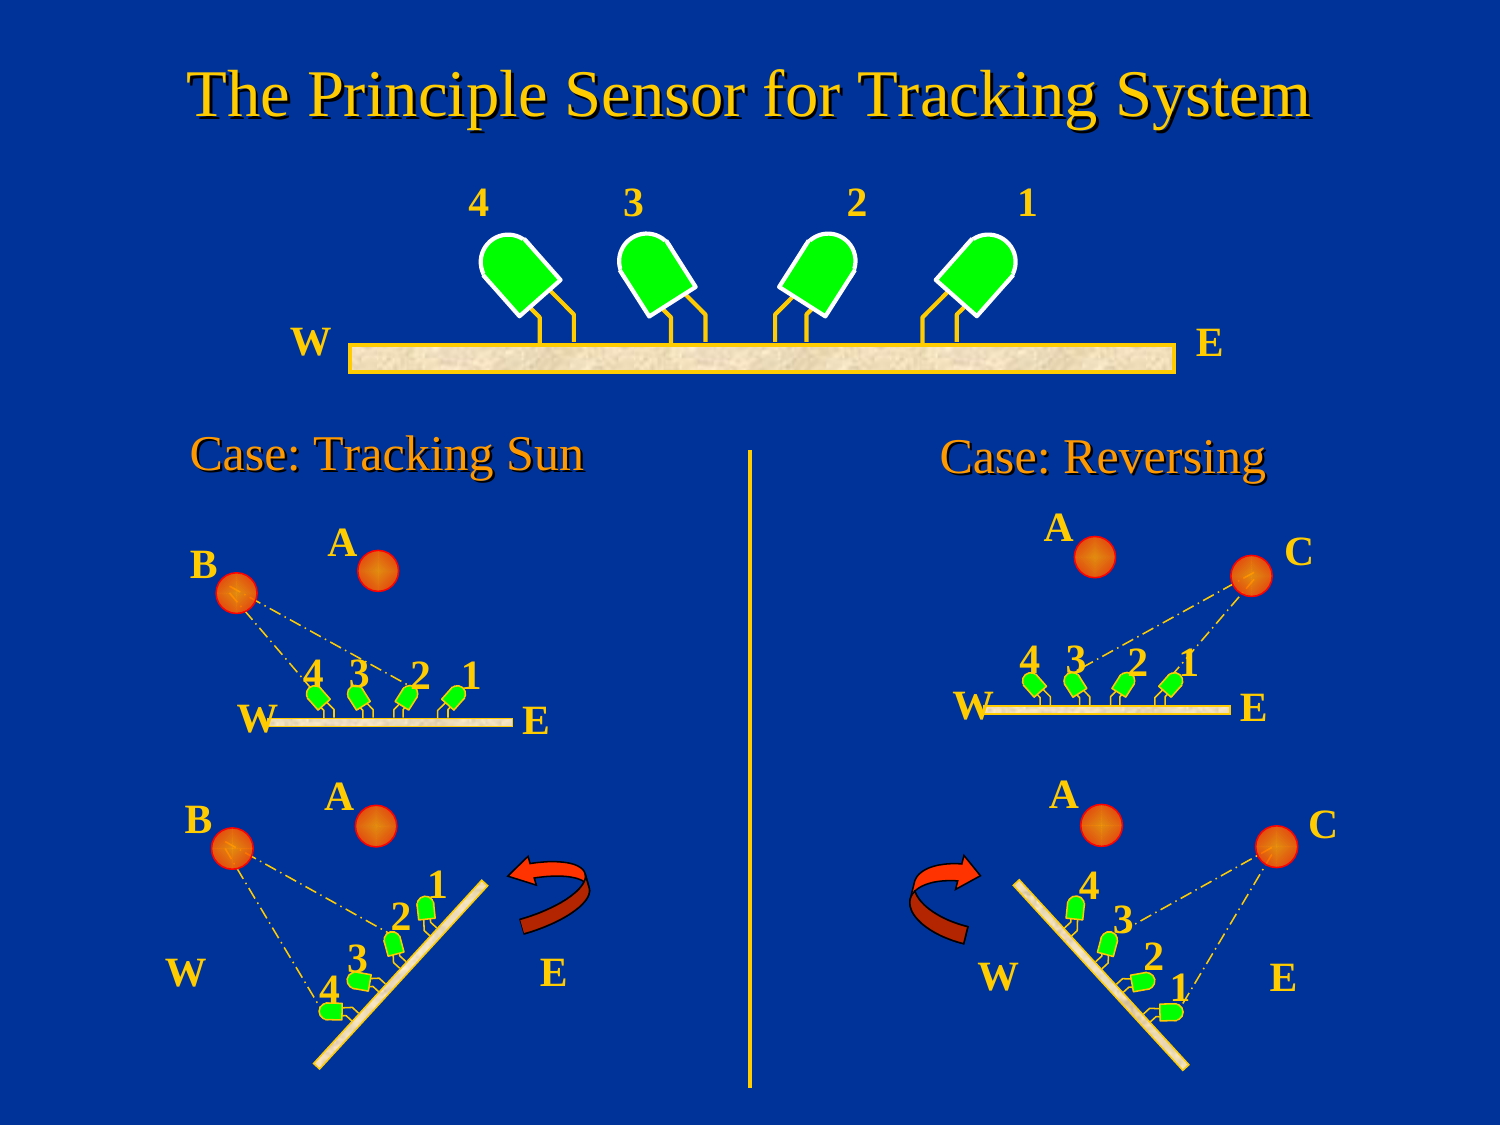

The Principle Sensor for Tracking System
4
3
2
1
W
E
Case: Tracking Sun
Case: Reversing
A
C
4
3
2
1
W
E
A
B
4
3
2
1
W
E
A
C
4
3
2
W
E
1
A
B
1
2
3
4
W
E